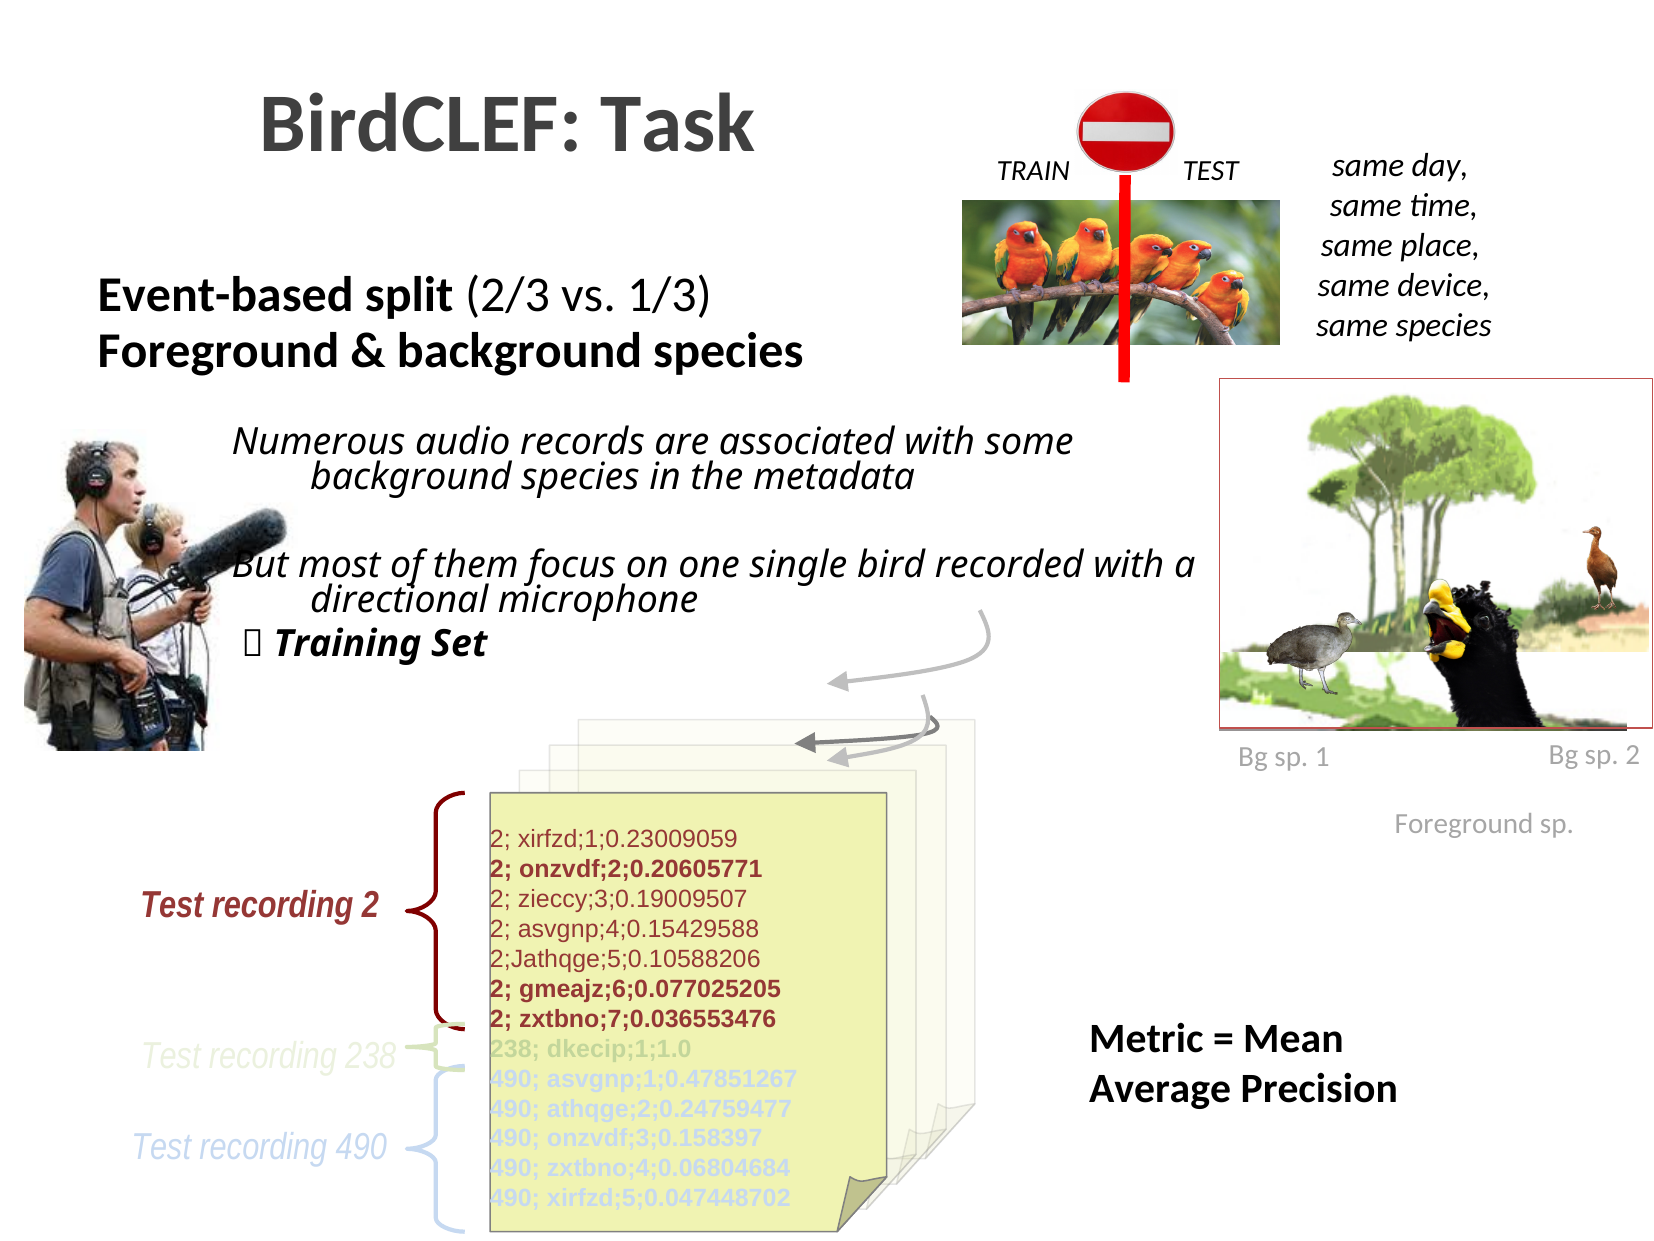

BirdCLEF: Task
TRAIN
TEST
same day,
same time,
same place,
same device,
same species
# Event-based split (2/3 vs. 1/3)
Foreground & background species
Numerous audio records are associated with some background species in the metadata
But most of them focus on one single bird recorded with a directional microphone
  Training Set
2; xirfzd;1;0.23009059
2; onzvdf;2;0.20605771
2; zieccy;3;0.19009507
2; asvgnp;4;0.15429588
2;Jathqge;5;0.10588206
2; gmeajz;6;0.077025205
2; zxtbno;7;0.036553476
238; dkecip;1;1.0
490; asvgnp;1;0.47851267
490; athqge;2;0.24759477
490; onzvdf;3;0.158397
490; zxtbno;4;0.06804684
490; xirfzd;5;0.047448702
Bg sp. 2
Bg sp. 1
Foreground sp.
Test recording 2
Metric = Mean Average Precision
Test recording 238
Test recording 490